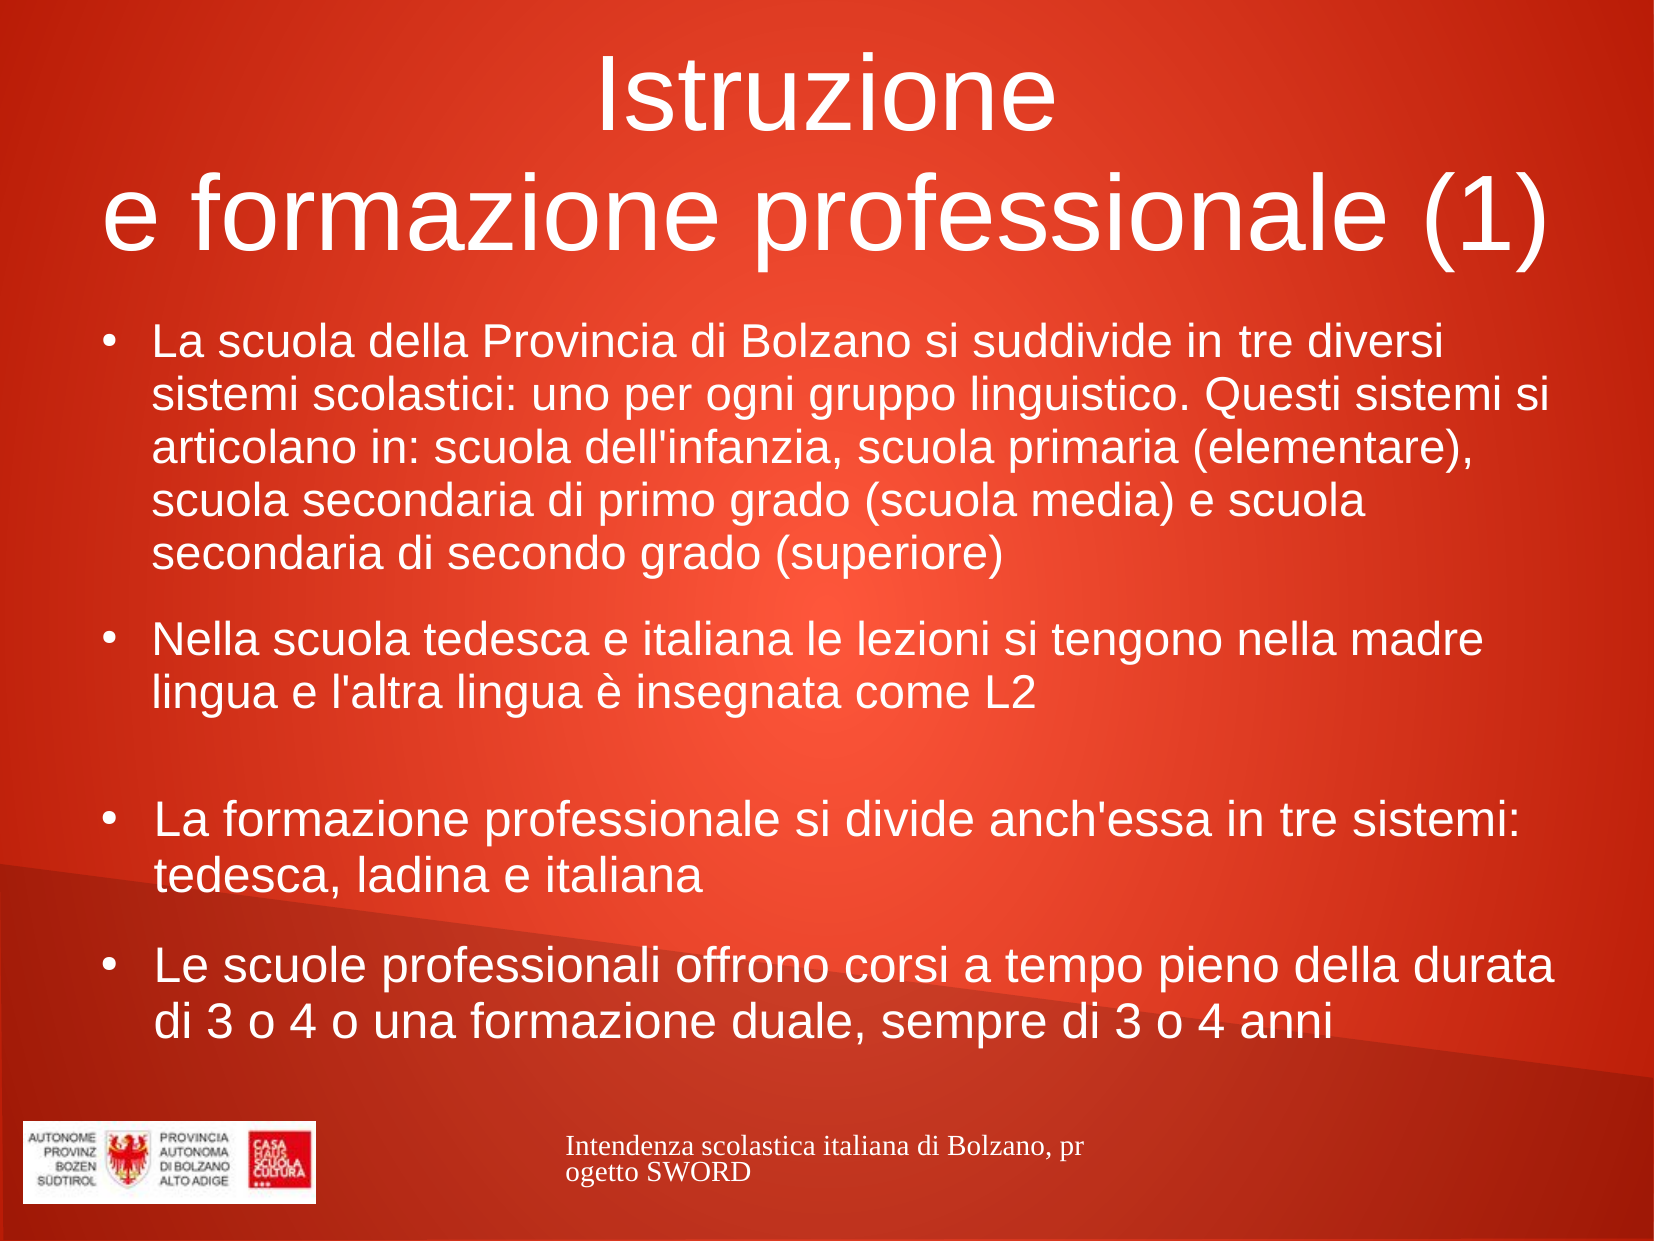

# Istruzione e formazione professionale (1)
La scuola della Provincia di Bolzano si suddivide in tre diversi sistemi scolastici: uno per ogni gruppo linguistico. Questi sistemi si articolano in: scuola dell'infanzia, scuola primaria (elementare), scuola secondaria di primo grado (scuola media) e scuola secondaria di secondo grado (superiore)
Nella scuola tedesca e italiana le lezioni si tengono nella madre lingua e l'altra lingua è insegnata come L2
La formazione professionale si divide anch'essa in tre sistemi: tedesca, ladina e italiana
Le scuole professionali offrono corsi a tempo pieno della durata di 3 o 4 o una formazione duale, sempre di 3 o 4 anni
Intendenza scolastica italiana di Bolzano, progetto SWORD